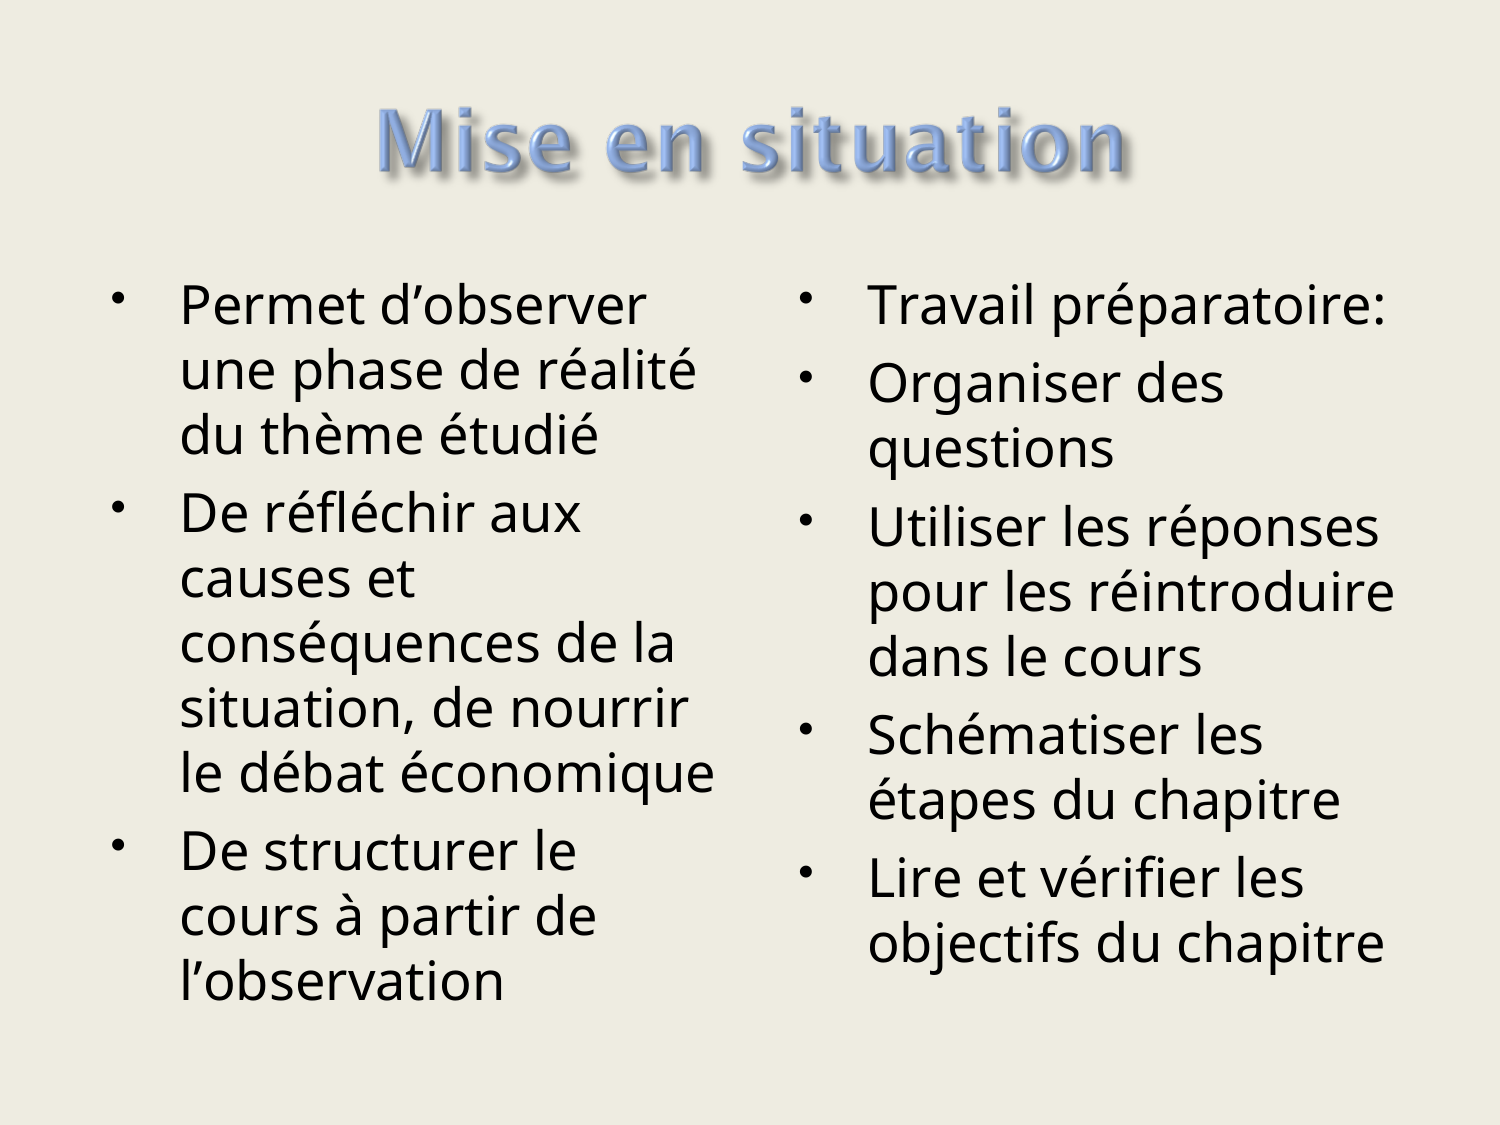

# Permet d’observer une phase de réalité du thème étudié
De réfléchir aux causes et conséquences de la situation, de nourrir le débat économique
De structurer le cours à partir de l’observation
Travail préparatoire:
Organiser des questions
Utiliser les réponses pour les réintroduire dans le cours
Schématiser les étapes du chapitre
Lire et vérifier les objectifs du chapitre